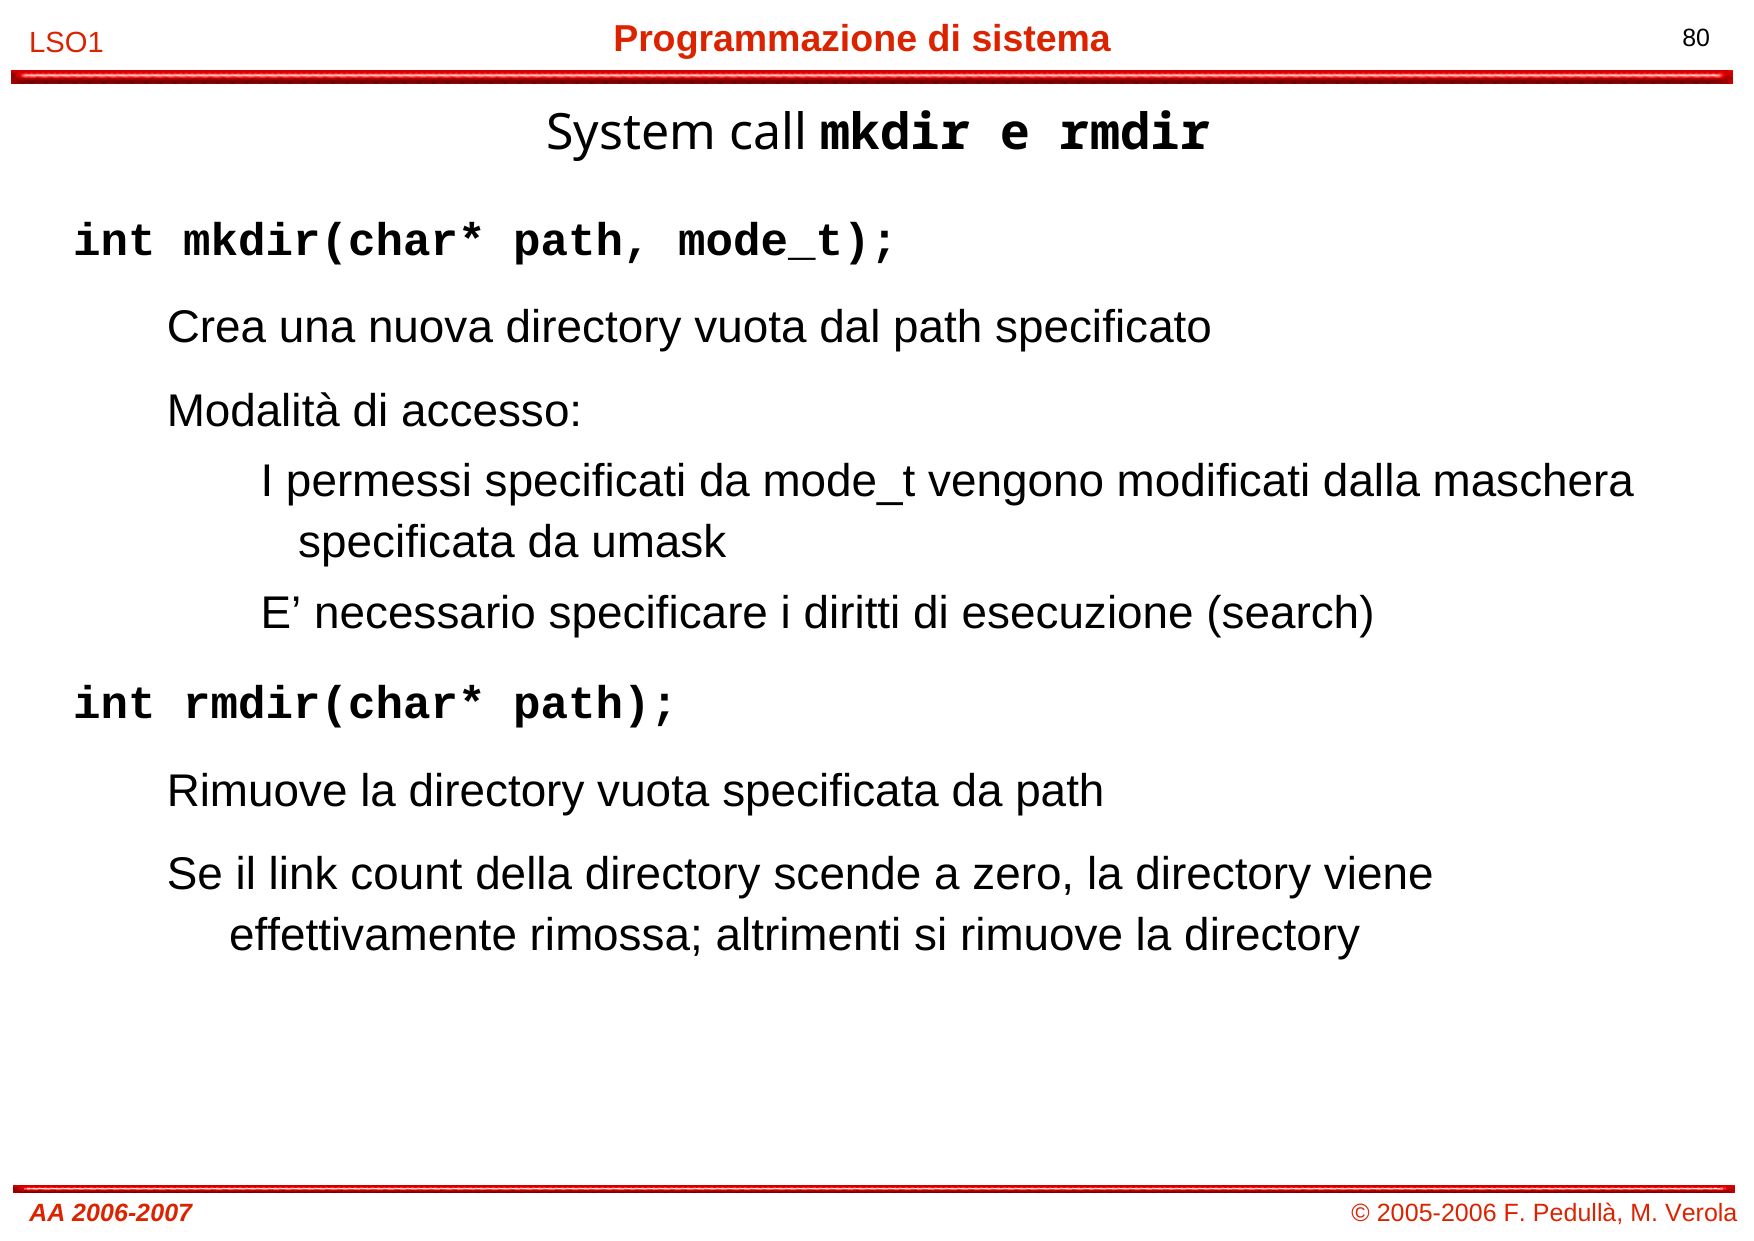

System call mkdir e rmdir
# int mkdir(char* path, mode_t);
Crea una nuova directory vuota dal path specificato
Modalità di accesso:
I permessi specificati da mode_t vengono modificati dalla maschera specificata da umask
E’ necessario specificare i diritti di esecuzione (search)
int rmdir(char* path);
Rimuove la directory vuota specificata da path
Se il link count della directory scende a zero, la directory viene effettivamente rimossa; altrimenti si rimuove la directory